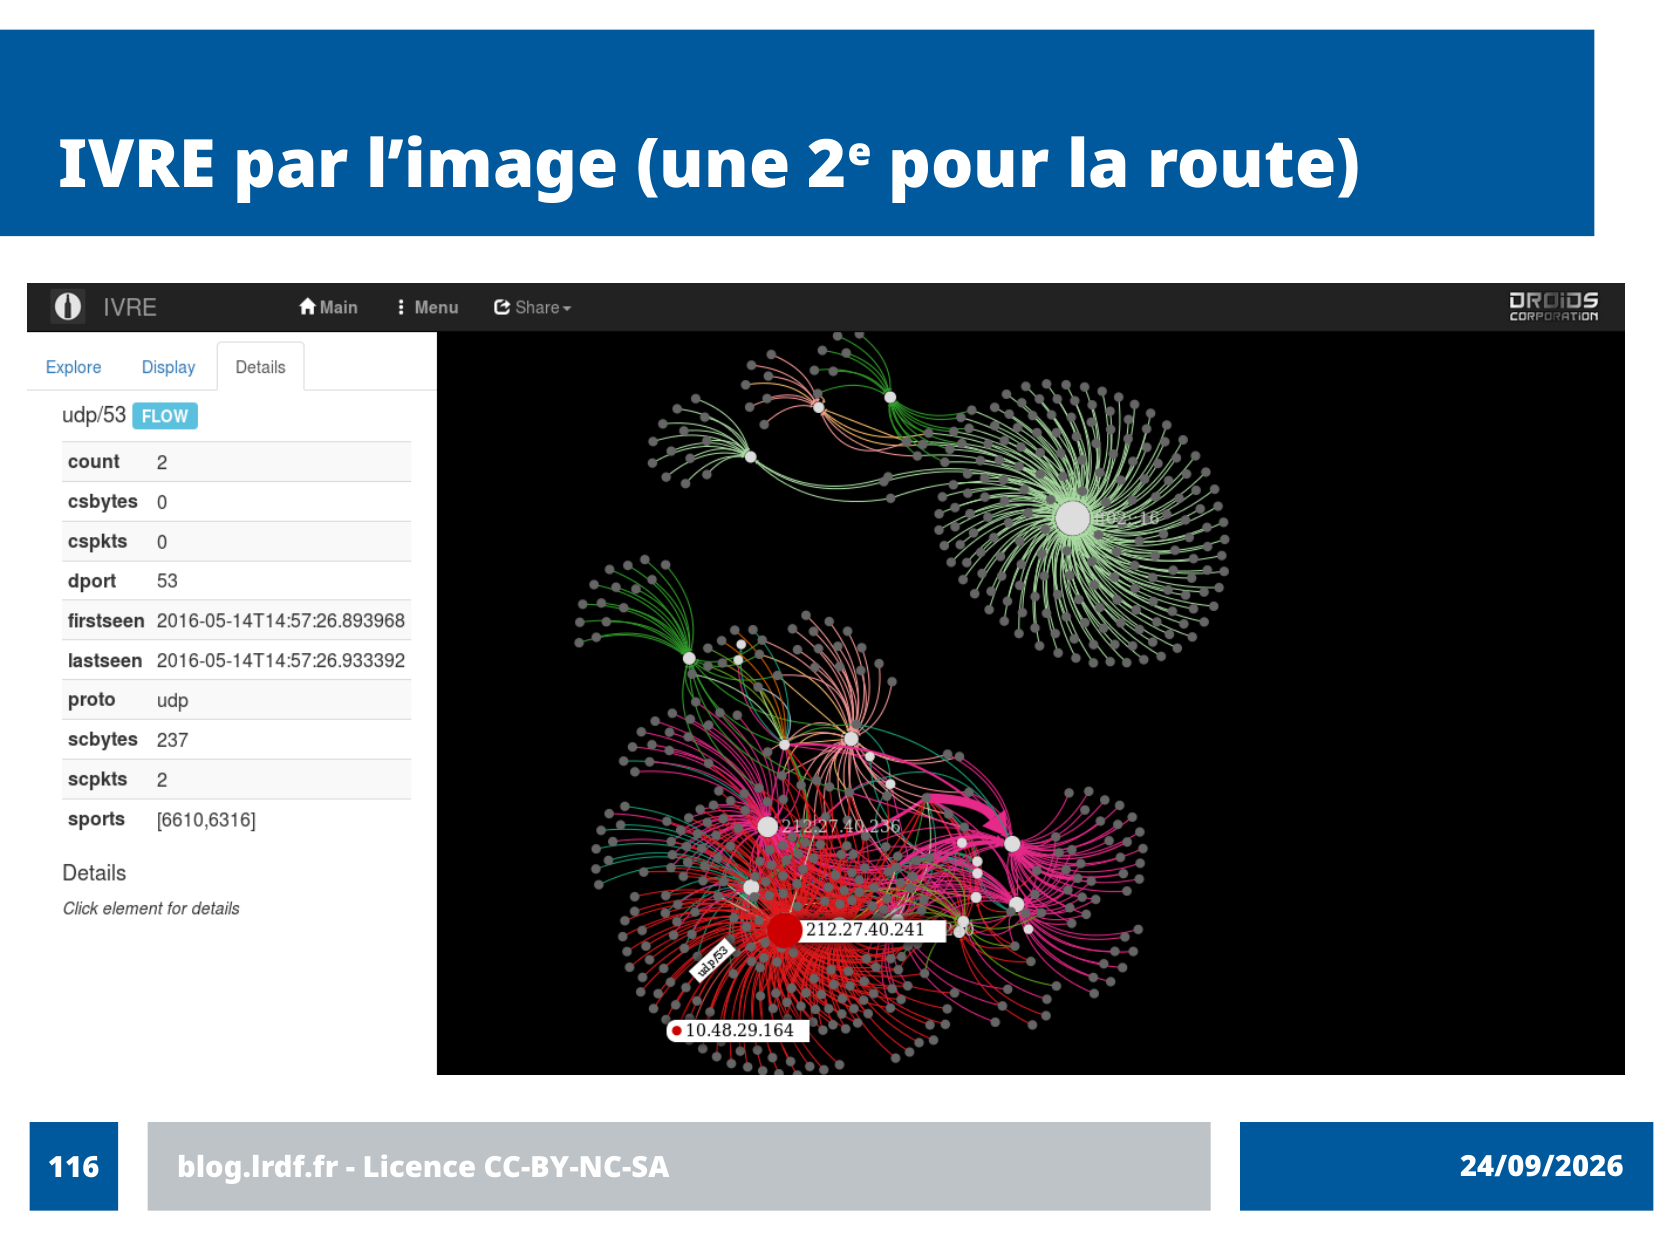

# IVRE par l’image (une 2e pour la route)
116
blog.lrdf.fr - Licence CC-BY-NC-SA